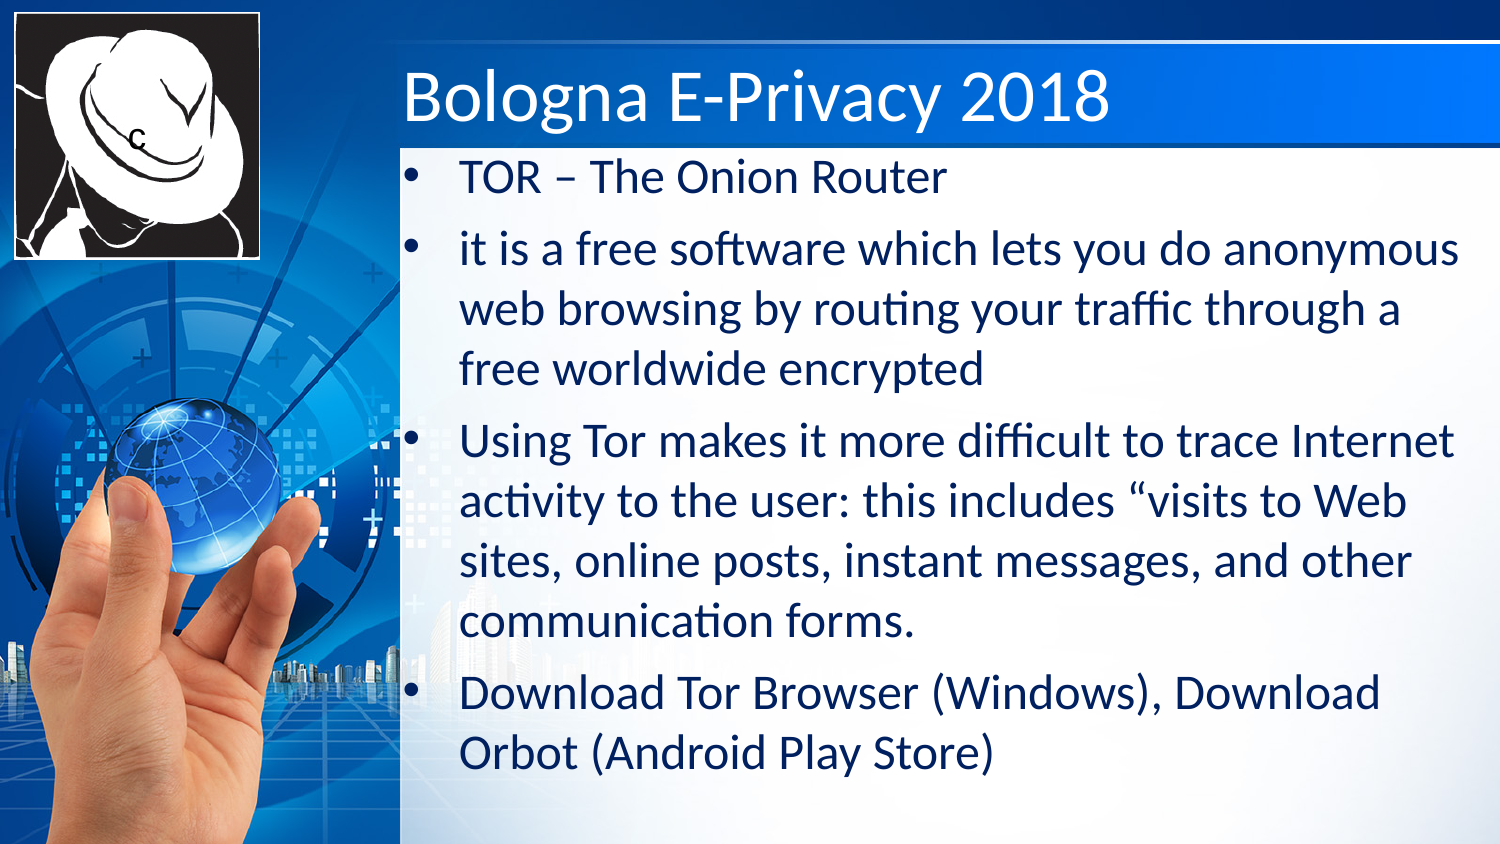

c
# Bologna E-Privacy 2018
TOR – The Onion Router
it is a free software which lets you do anonymous web browsing by routing your traffic through a free worldwide encrypted
Using Tor makes it more difficult to trace Internet activity to the user: this includes “visits to Web sites, online posts, instant messages, and other communication forms.
Download Tor Browser (Windows), Download Orbot (Android Play Store)